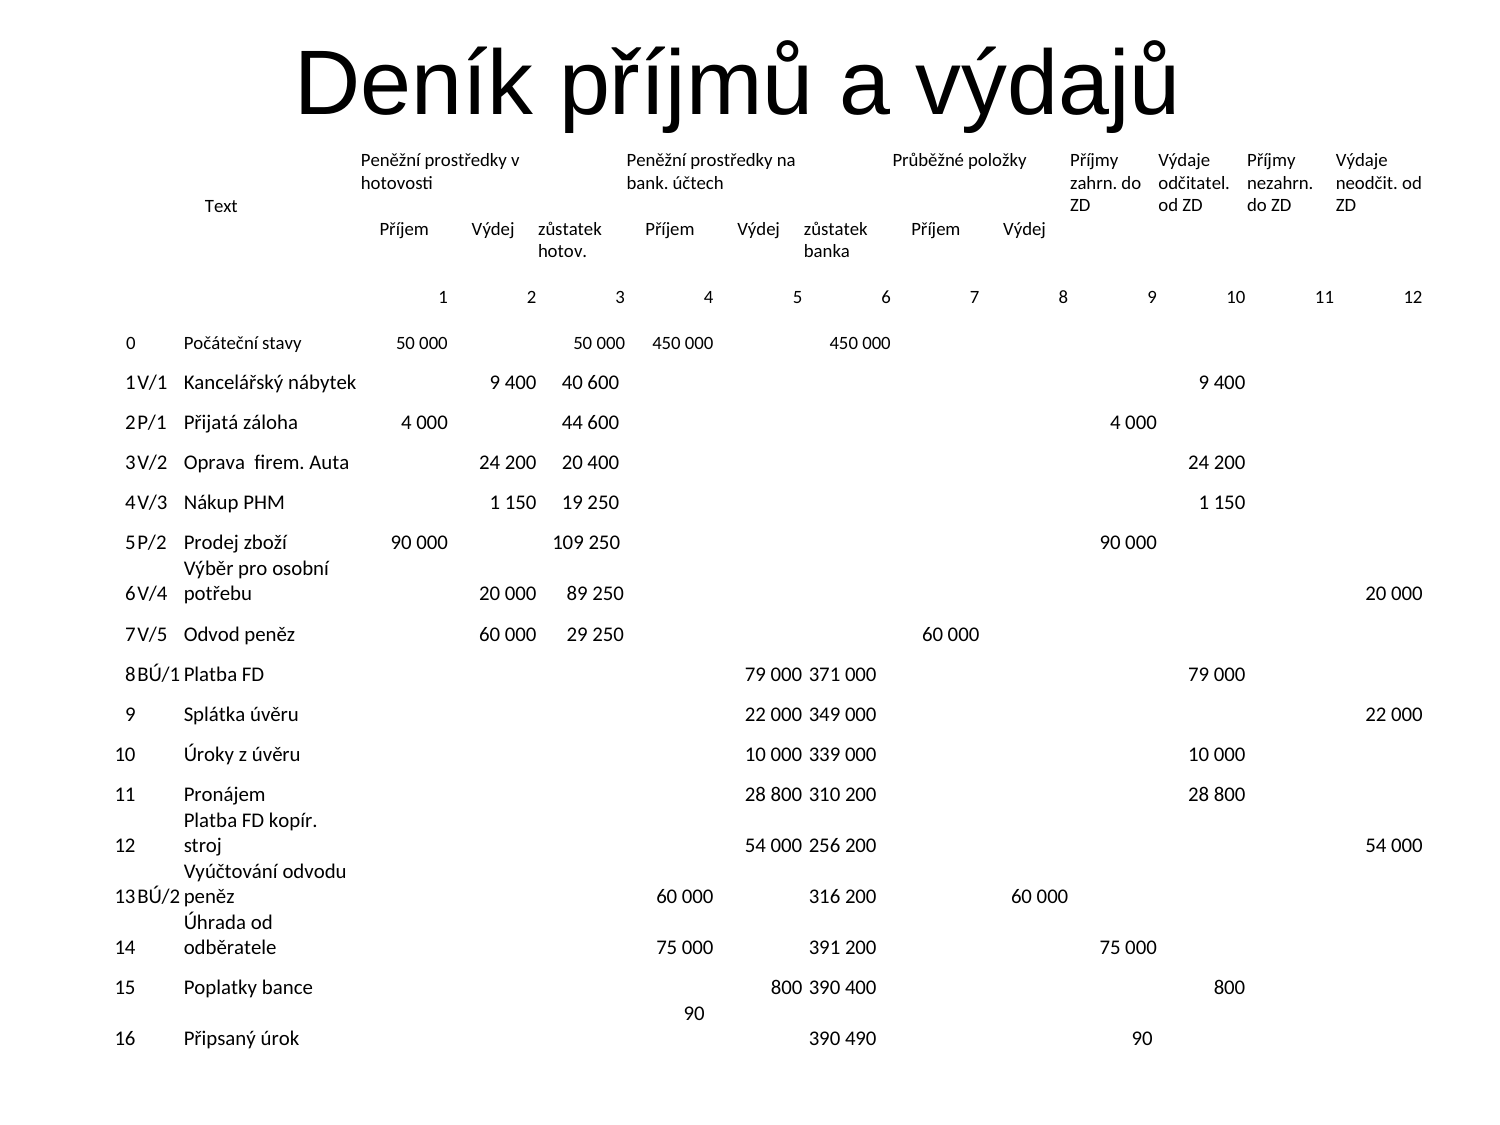

# Deník příjmů a výdajů
| | | Text | Peněžní prostředky v hotovosti | | zůstatek hotov. | Peněžní prostředky na bank. účtech | | zůstatek banka | Průběžné položky | | Příjmy zahrn. do ZD | Výdaje odčitatel. od ZD | Příjmy nezahrn. do ZD | Výdaje neodčit. od ZD |
| --- | --- | --- | --- | --- | --- | --- | --- | --- | --- | --- | --- | --- | --- | --- |
| | | | Příjem | Výdej | | Příjem | Výdej | | Příjem | Výdej | | | | |
| | | | 1 | 2 | 3 | 4 | 5 | 6 | 7 | 8 | 9 | 10 | 11 | 12 |
| 0 | | Počáteční stavy | 50 000 | | 50 000 | 450 000 | | 450 000 | | | | | | |
| 1 | V/1 | Kancelářský nábytek | | 9 400 | 40 600 | | | | | | | 9 400 | | |
| 2 | P/1 | Přijatá záloha | 4 000 | | 44 600 | | | | | | 4 000 | | | |
| 3 | V/2 | Oprava firem. Auta | | 24 200 | 20 400 | | | | | | | 24 200 | | |
| 4 | V/3 | Nákup PHM | | 1 150 | 19 250 | | | | | | | 1 150 | | |
| 5 | P/2 | Prodej zboží | 90 000 | | 109 250 | | | | | | 90 000 | | | |
| 6 | V/4 | Výběr pro osobní potřebu | | 20 000 | 89 250 | | | | | | | | | 20 000 |
| 7 | V/5 | Odvod peněz | | 60 000 | 29 250 | | | | 60 000 | | | | | |
| 8 | BÚ/1 | Platba FD | | | | | 79 000 | 371 000 | | | | 79 000 | | |
| 9 | | Splátka úvěru | | | | | 22 000 | 349 000 | | | | | | 22 000 |
| 10 | | Úroky z úvěru | | | | | 10 000 | 339 000 | | | | 10 000 | | |
| 11 | | Pronájem | | | | | 28 800 | 310 200 | | | | 28 800 | | |
| 12 | | Platba FD kopír. stroj | | | | | 54 000 | 256 200 | | | | | | 54 000 |
| 13 | BÚ/2 | Vyúčtování odvodu peněz | | | | 60 000 | | 316 200 | | 60 000 | | | | |
| 14 | | Úhrada od odběratele | | | | 75 000 | | 391 200 | | | 75 000 | | | |
| 15 | | Poplatky bance | | | | | 800 | 390 400 | | | | 800 | | |
| 16 | | Připsaný úrok | | | | 90 | | 390 490 | | | 90 | | | |